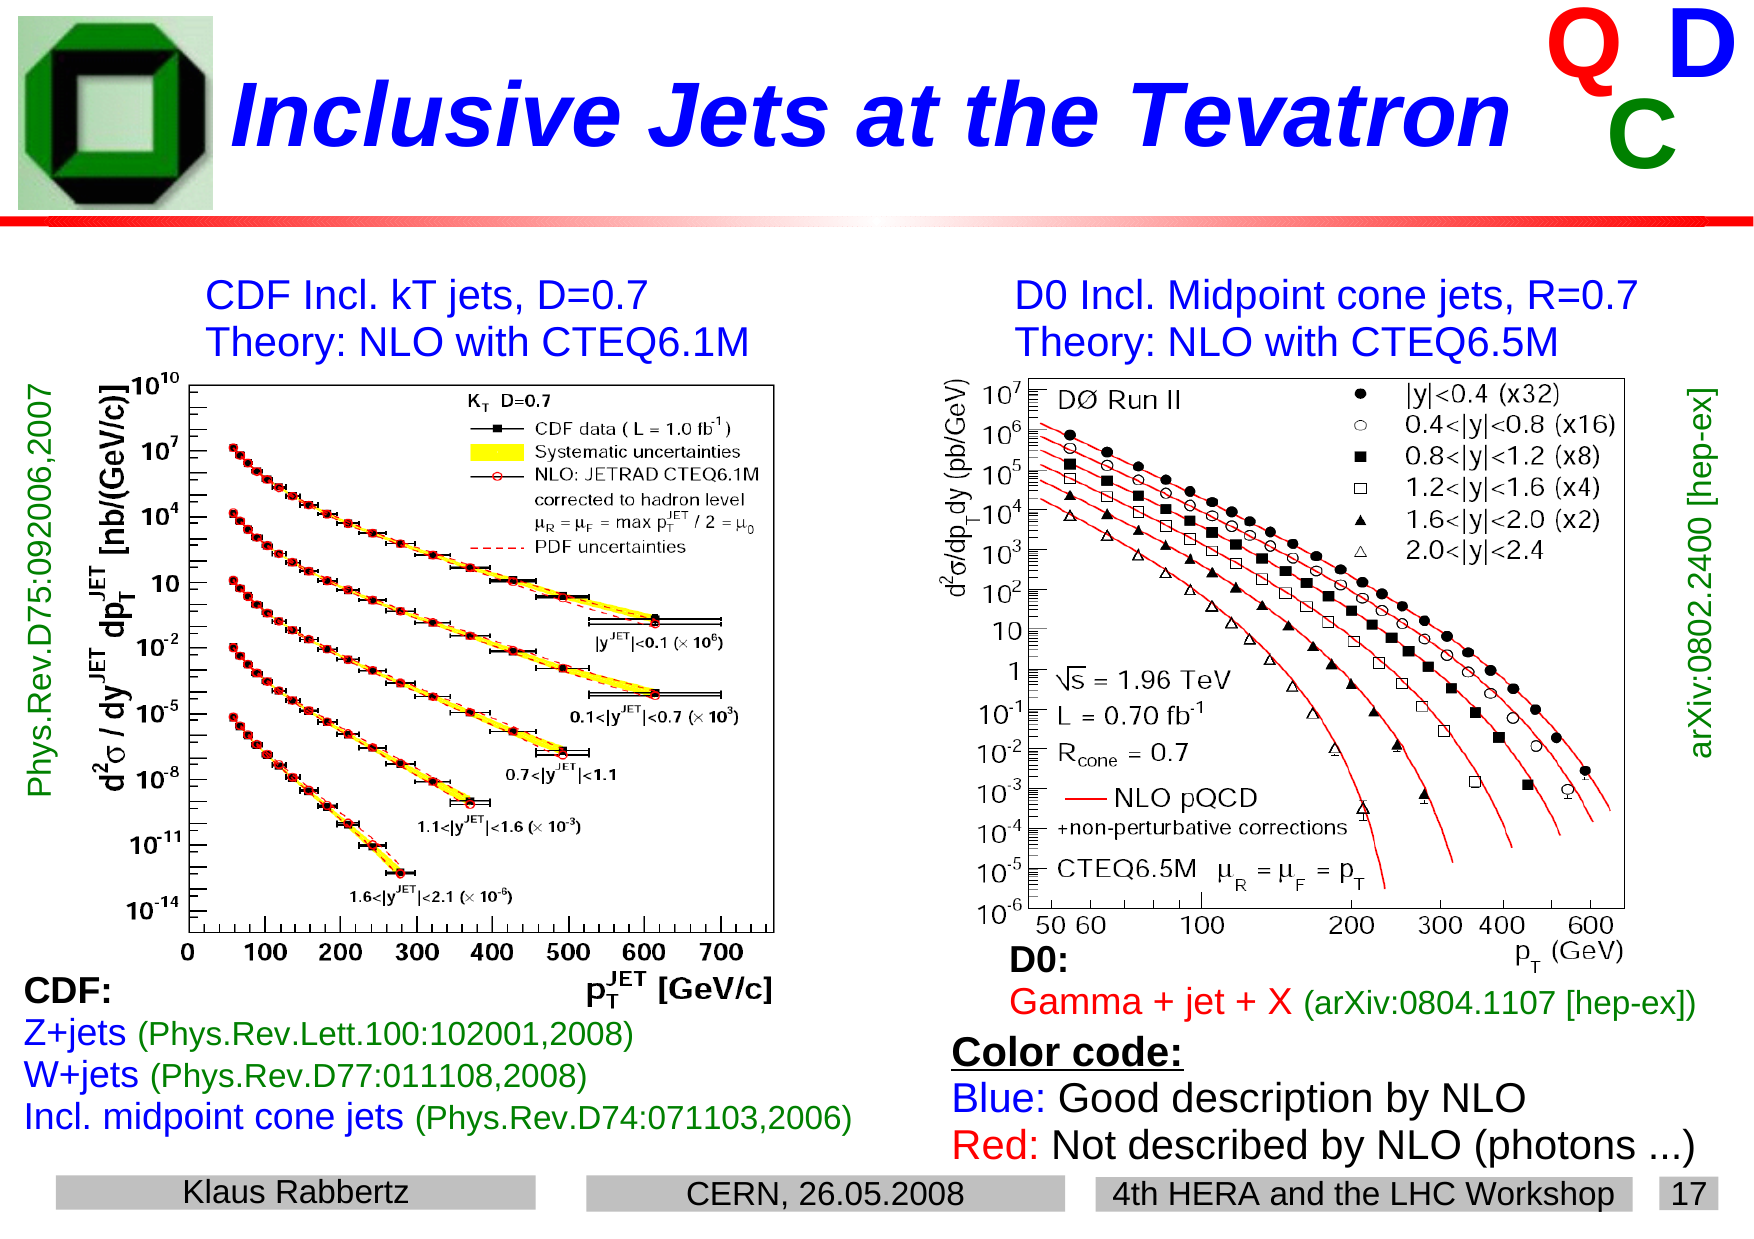

# Inclusive Jets at the Tevatron
CDF Incl. kT jets, D=0.7
Theory: NLO with CTEQ6.1M
D0 Incl. Midpoint cone jets, R=0.7
Theory: NLO with CTEQ6.5M
arXiv:0802.2400 [hep-ex]
Phys.Rev.D75:092006,2007
D0:
Gamma + jet + X (arXiv:0804.1107 [hep-ex])
CDF:
Z+jets (Phys.Rev.Lett.100:102001,2008)
W+jets (Phys.Rev.D77:011108,2008)
Incl. midpoint cone jets (Phys.Rev.D74:071103,2006)
Color code:
Blue: Good description by NLO
Red: Not described by NLO (photons ...)